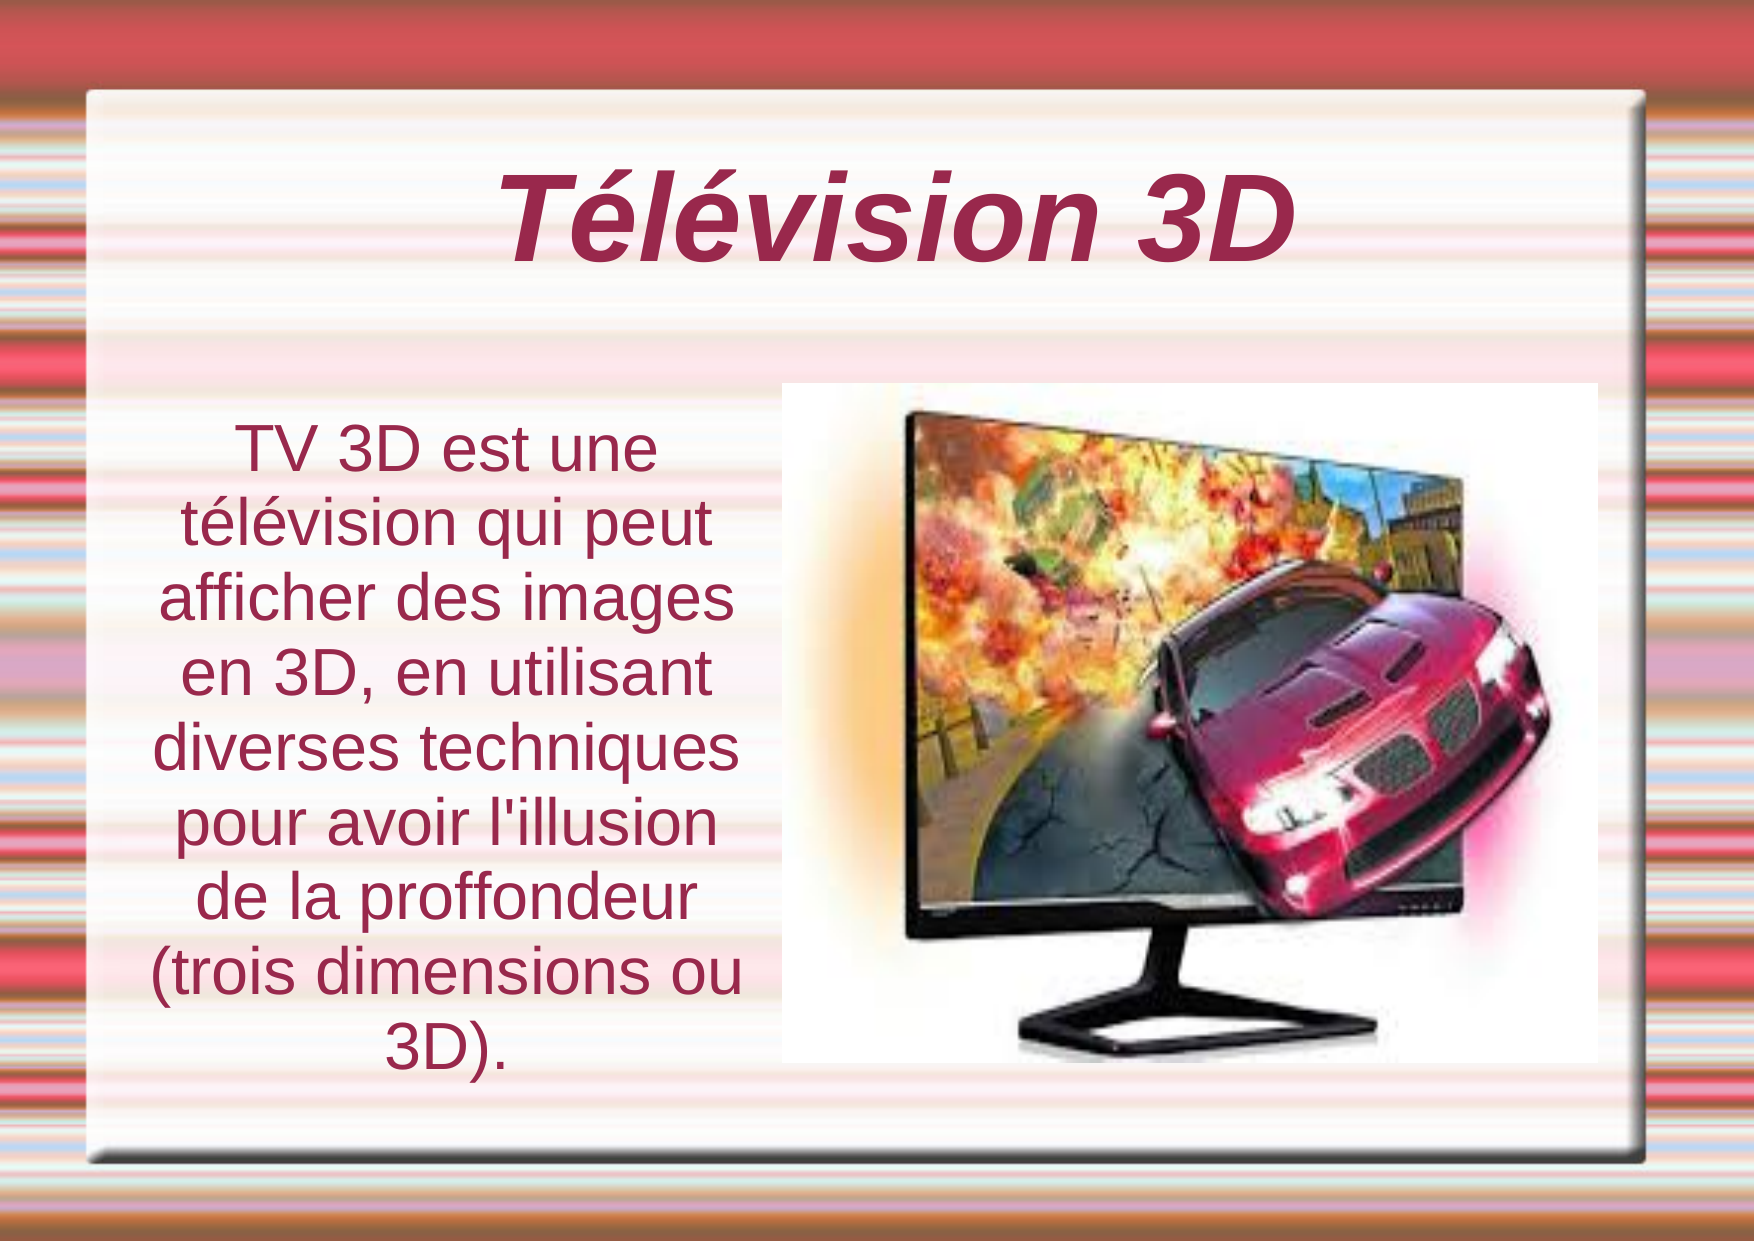

# Télévision 3D
TV 3D est une télévision qui peut afficher des images en 3D, en utilisant diverses techniques pour avoir l'illusion de la proffondeur (trois dimensions ou 3D).